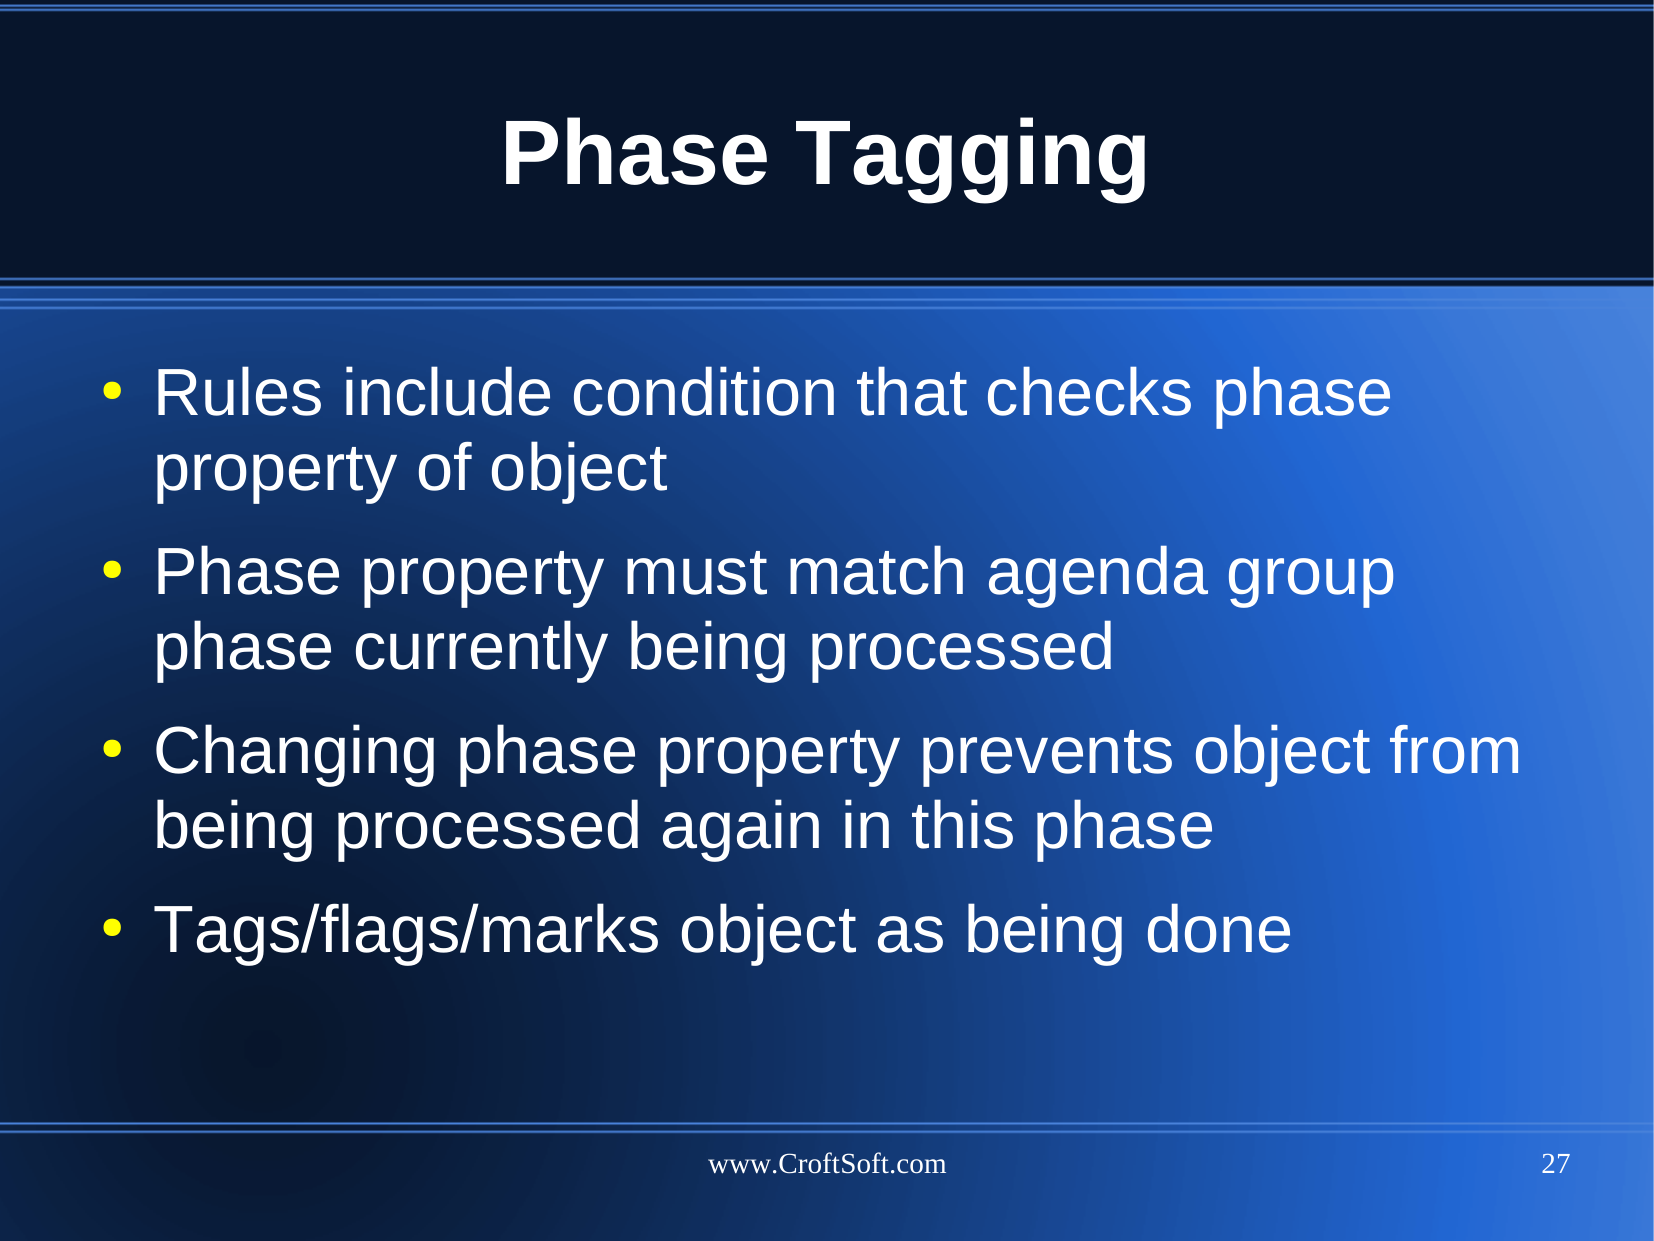

# Phase Tagging
Rules include condition that checks phase property of object
Phase property must match agenda group phase currently being processed
Changing phase property prevents object from being processed again in this phase
Tags/flags/marks object as being done
www.CroftSoft.com
27